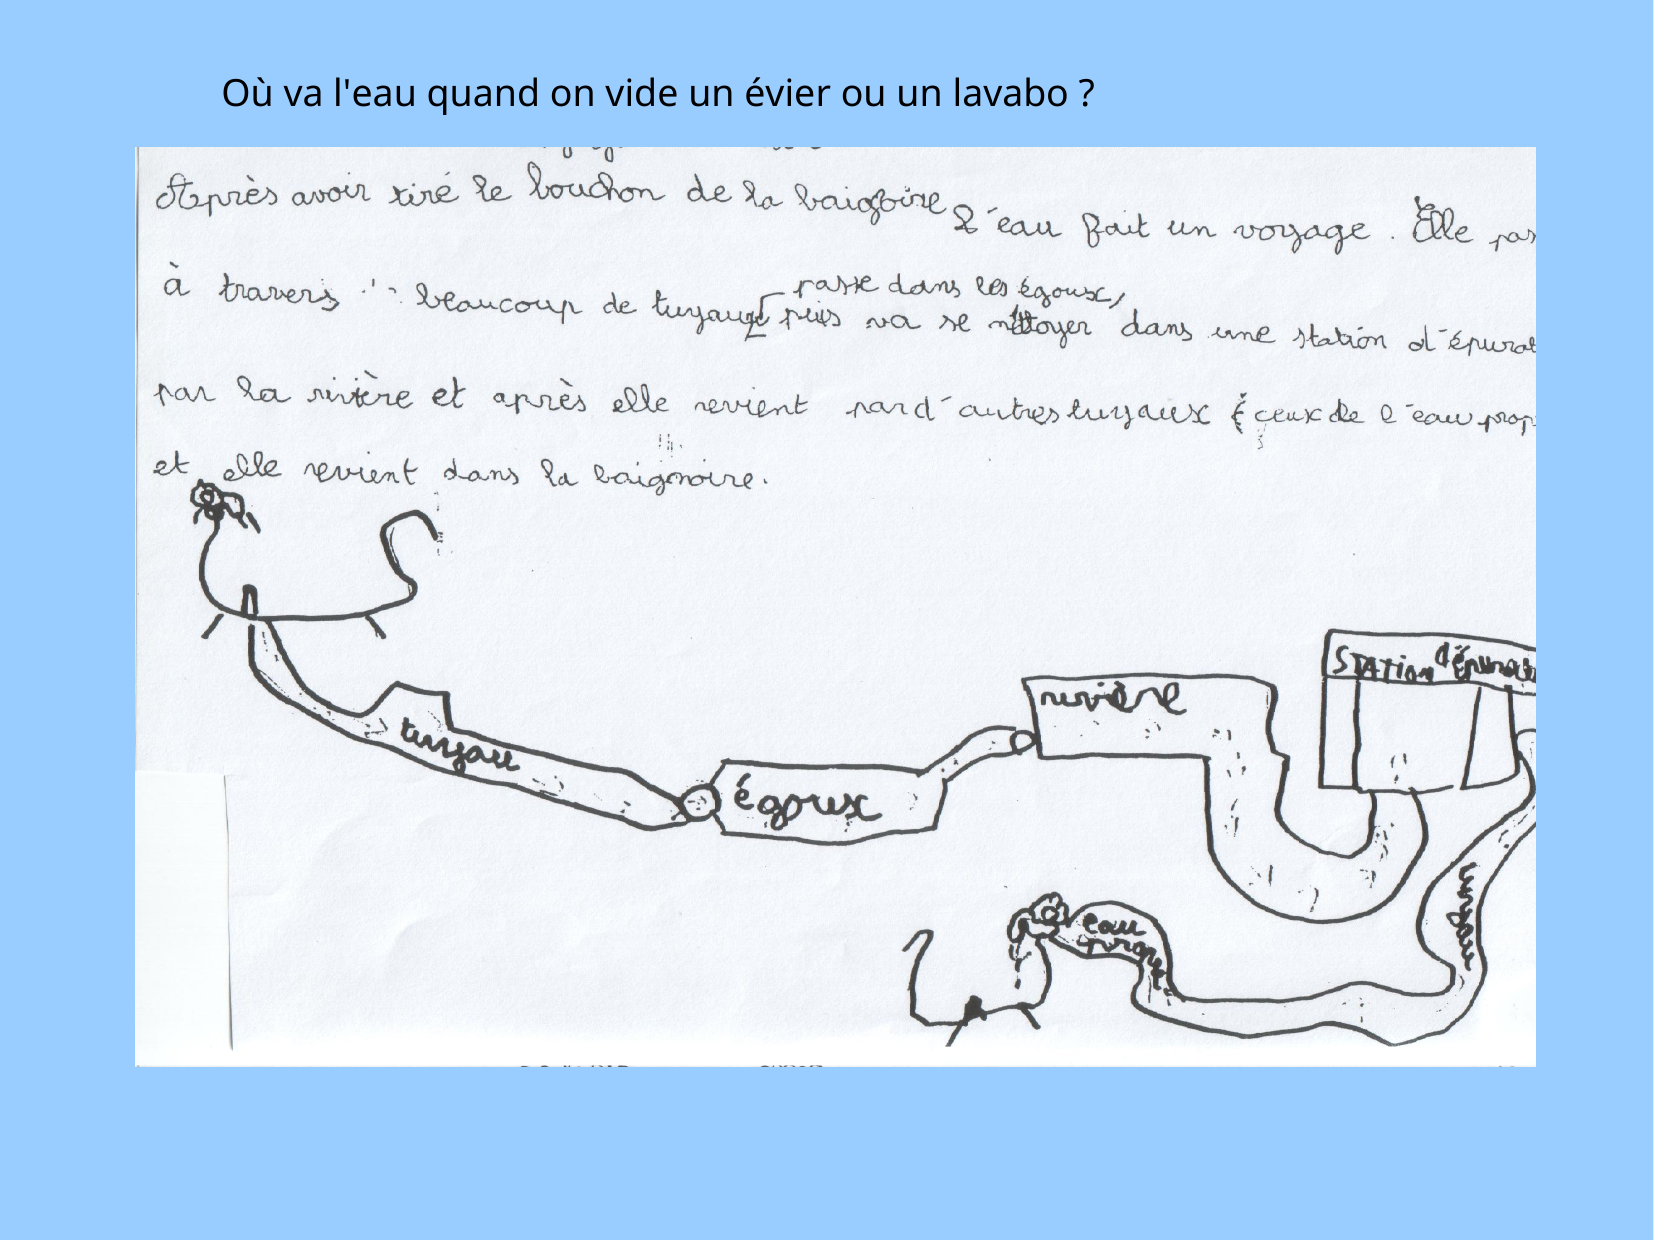

Où va l'eau quand on vide un évier ou un lavabo ?